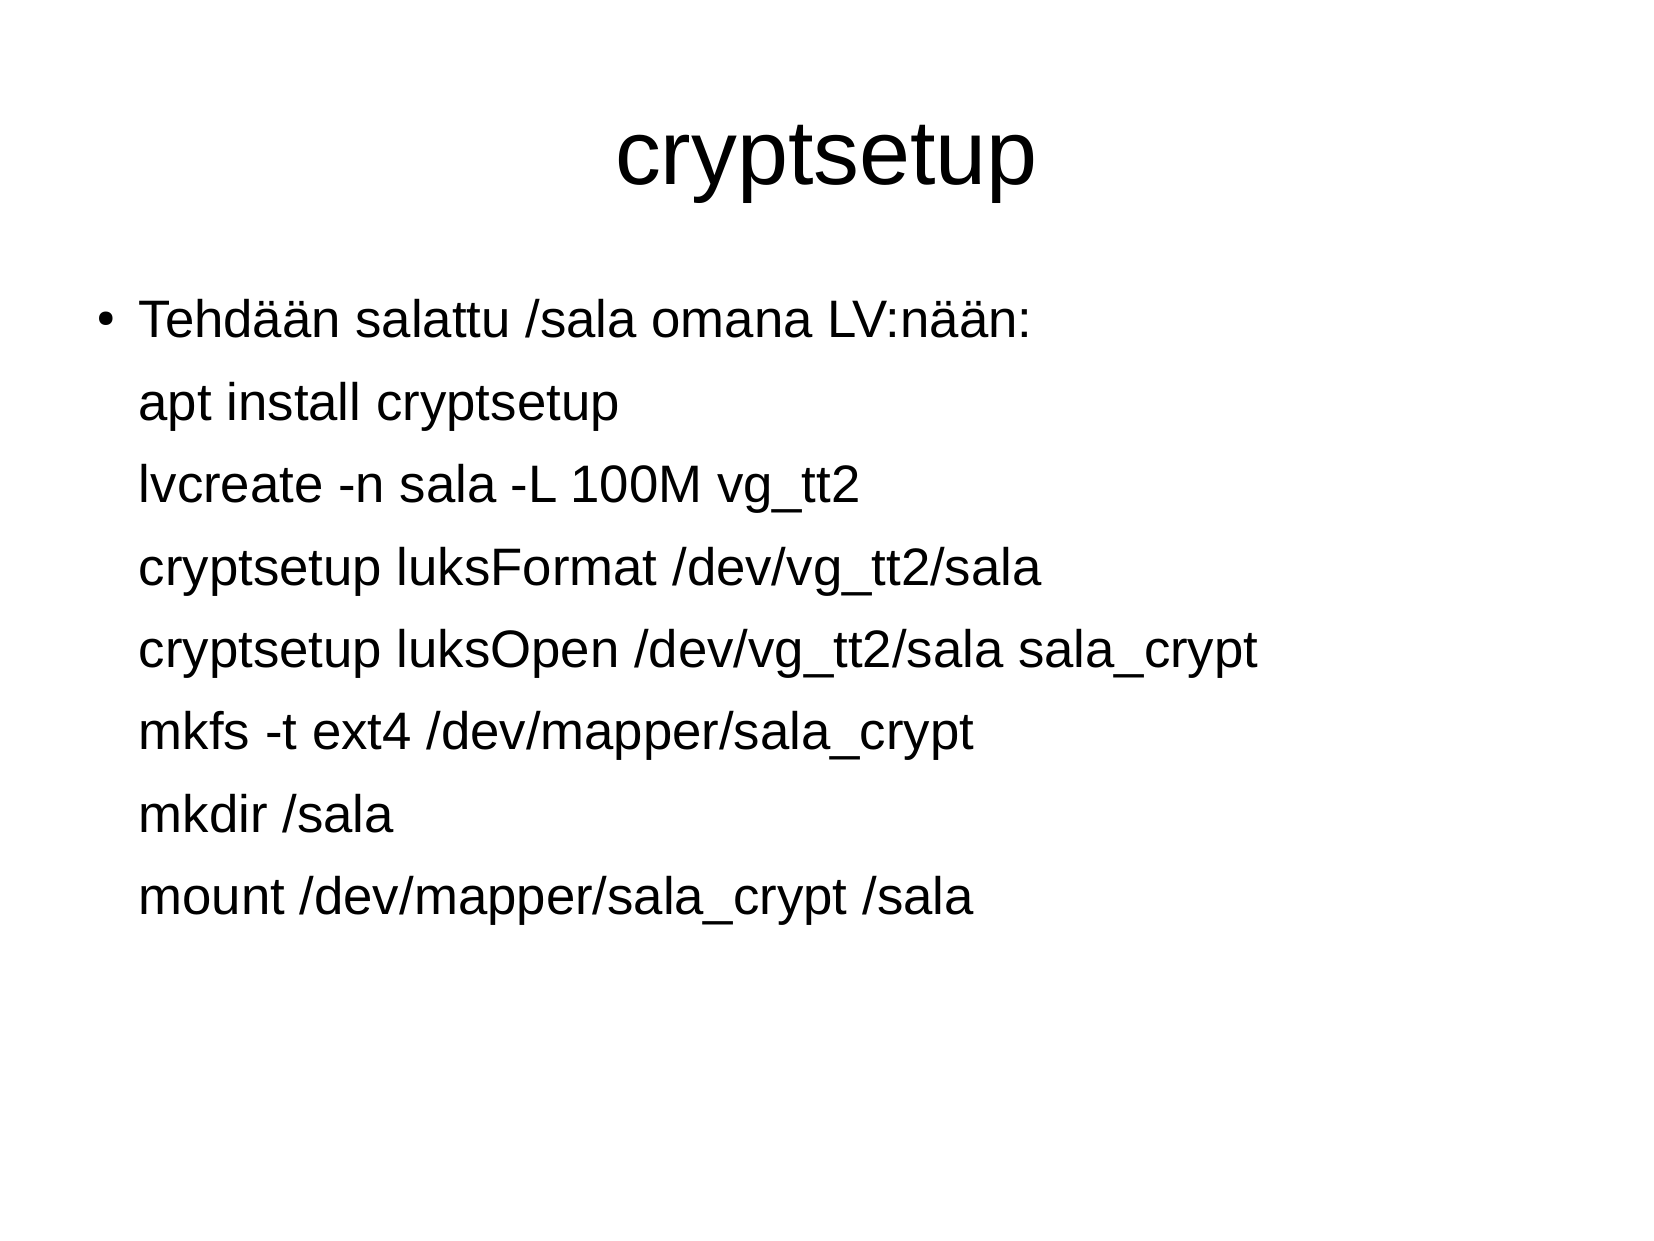

# cryptsetup
Tehdään salattu /sala omana LV:nään:
apt install cryptsetup
lvcreate -n sala -L 100M vg_tt2
cryptsetup luksFormat /dev/vg_tt2/sala
cryptsetup luksOpen /dev/vg_tt2/sala sala_crypt
mkfs -t ext4 /dev/mapper/sala_crypt
mkdir /sala
mount /dev/mapper/sala_crypt /sala